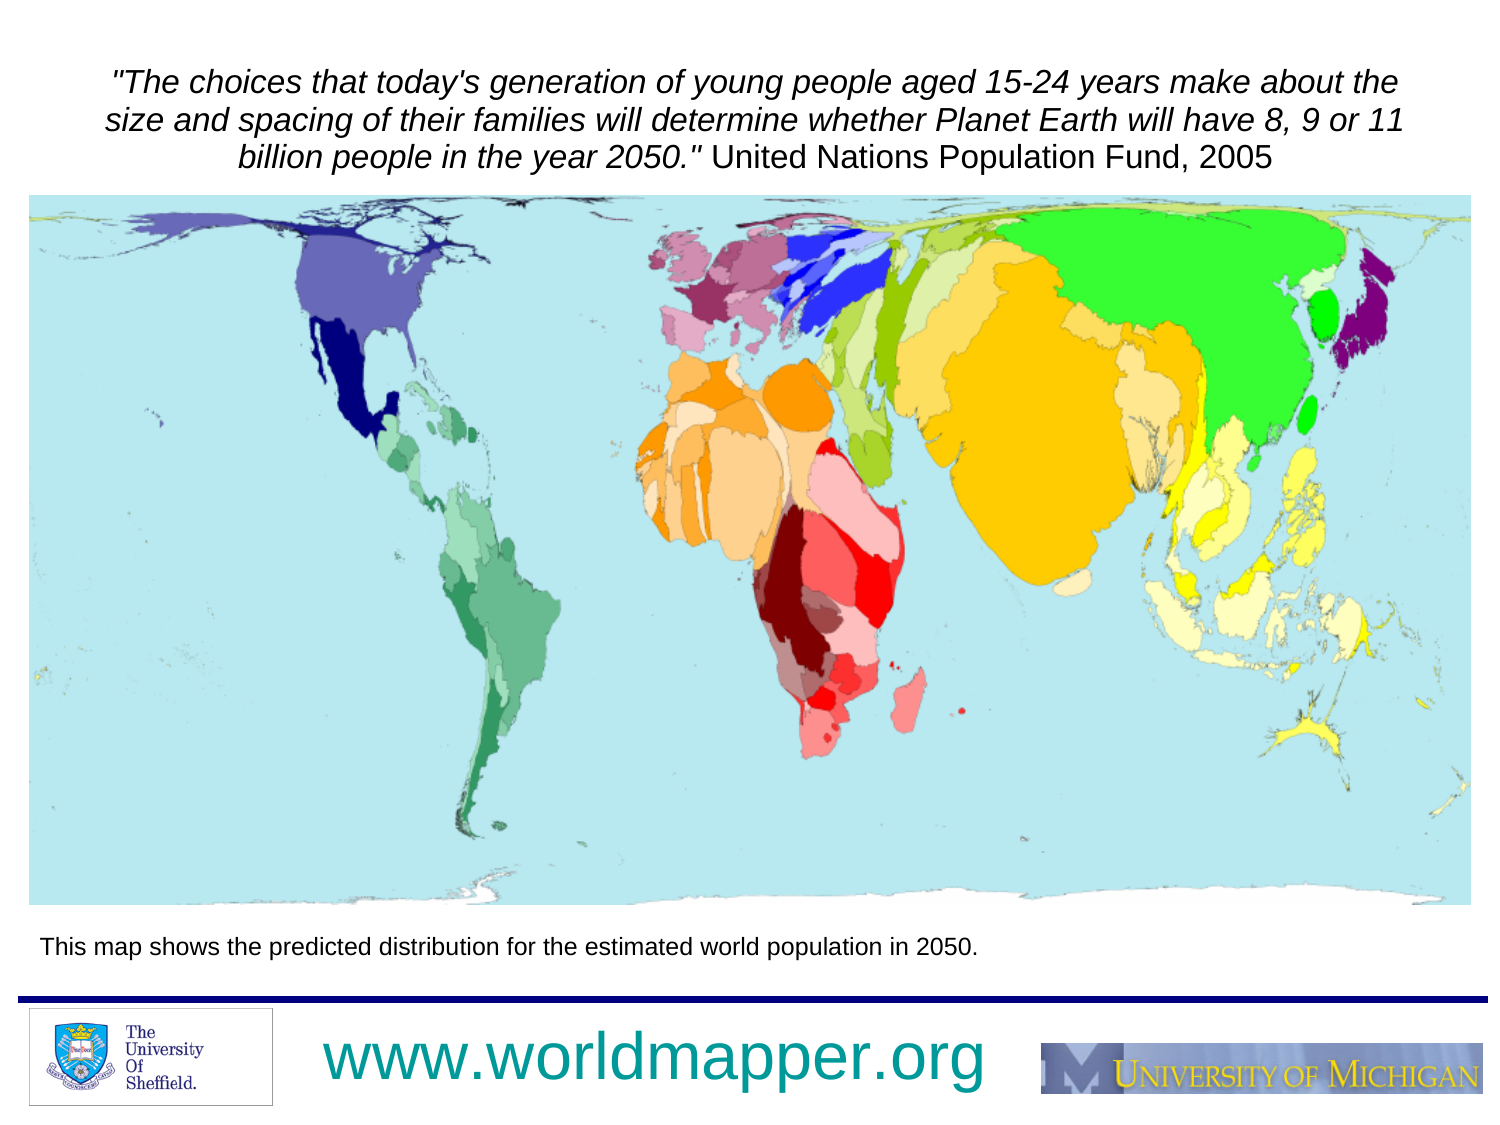

# "The choices that today's generation of young people aged 15-24 years make about the size and spacing of their families will determine whether Planet Earth will have 8, 9 or 11 billion people in the year 2050." United Nations Population Fund, 2005
This map shows the predicted distribution for the estimated world population in 2050.